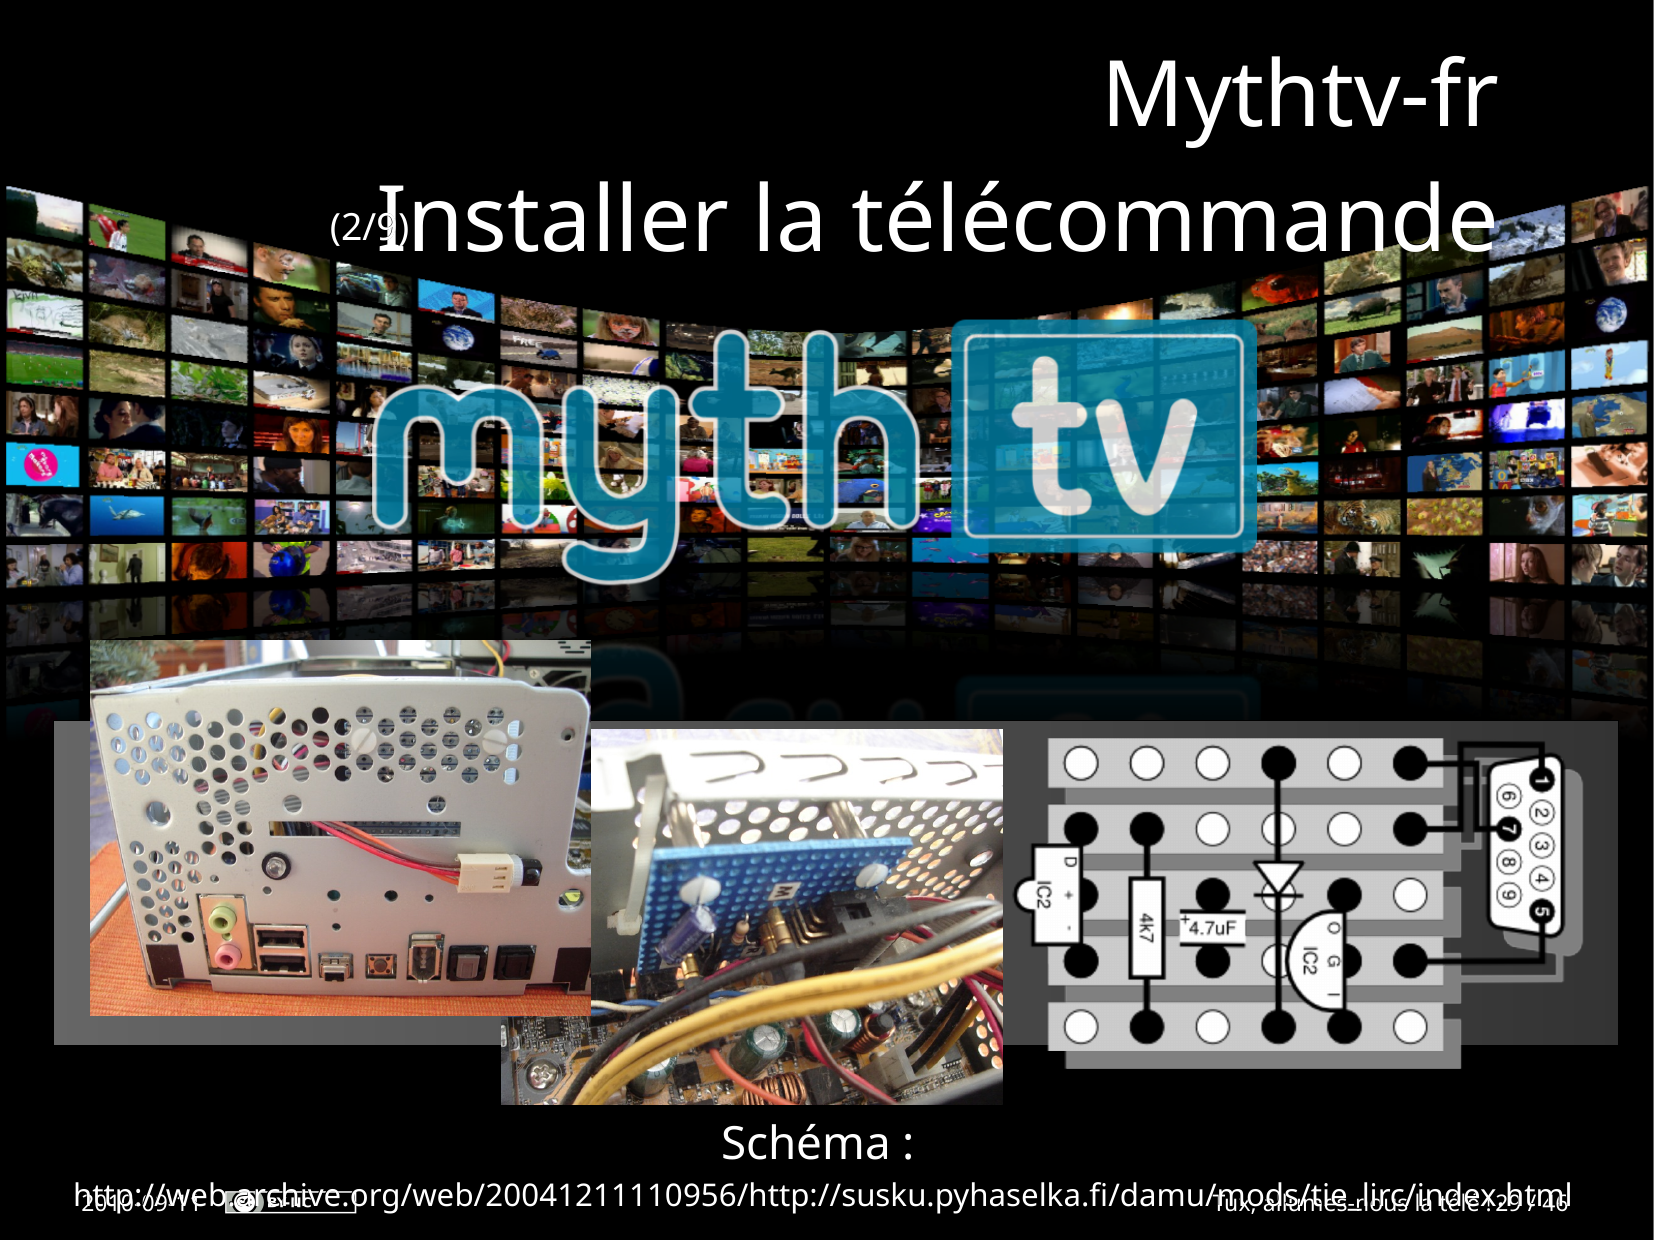

# Mythtv-fr Installer la télécommande
(2/9)
Schéma : http://web.archive.org/web/20041211110956/http://susku.pyhaselka.fi/damu/mods/tie_lirc/index.html
2010-09-11
Tux, allumes-nous la télé !
29